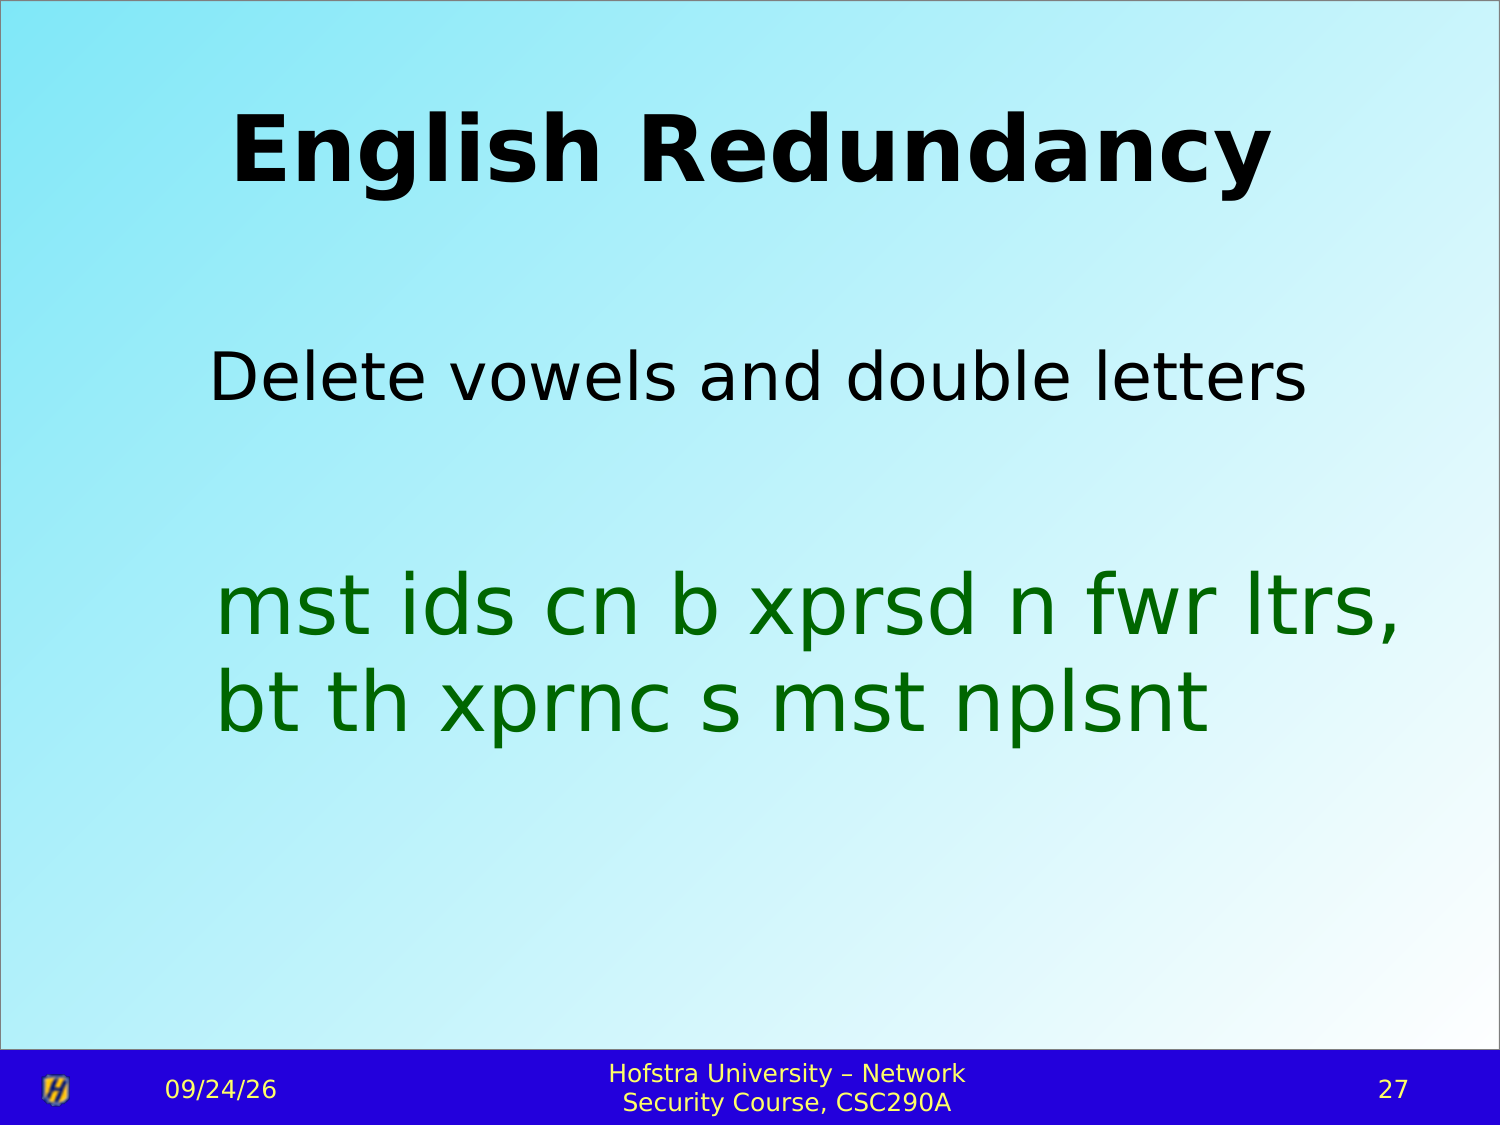

# English Redundancy
Delete vowels and double letters
mst ids cn b xprsd n fwr ltrs,
bt th xprnc s mst nplsnt
27